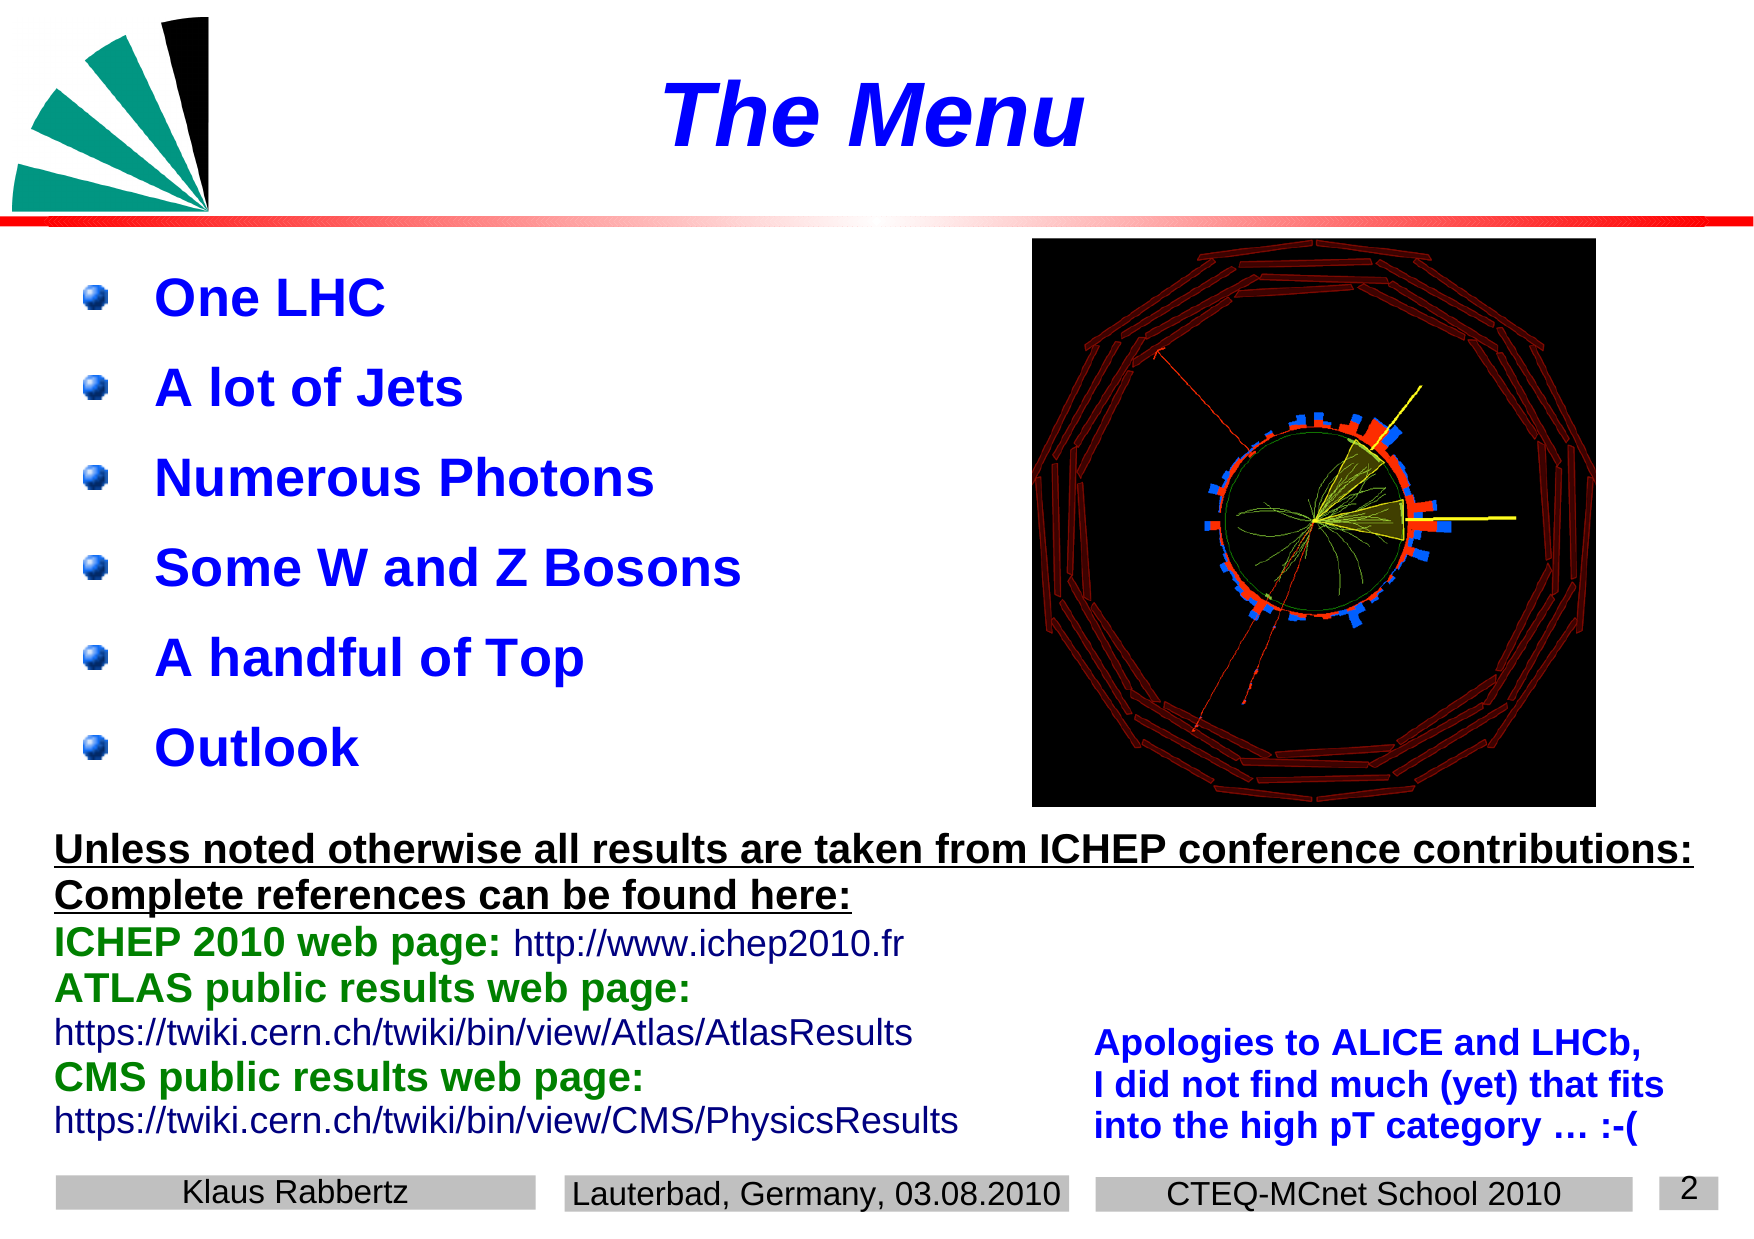

# The Menu
One LHC
A lot of Jets
Numerous Photons
Some W and Z Bosons
A handful of Top
Outlook
Unless noted otherwise all results are taken from ICHEP conference contributions:
Complete references can be found here:
ICHEP 2010 web page: http://www.ichep2010.fr
ATLAS public results web page:
https://twiki.cern.ch/twiki/bin/view/Atlas/AtlasResults
CMS public results web page:
https://twiki.cern.ch/twiki/bin/view/CMS/PhysicsResults
Apologies to ALICE and LHCb,
I did not find much (yet) that fits
into the high pT category … :-(